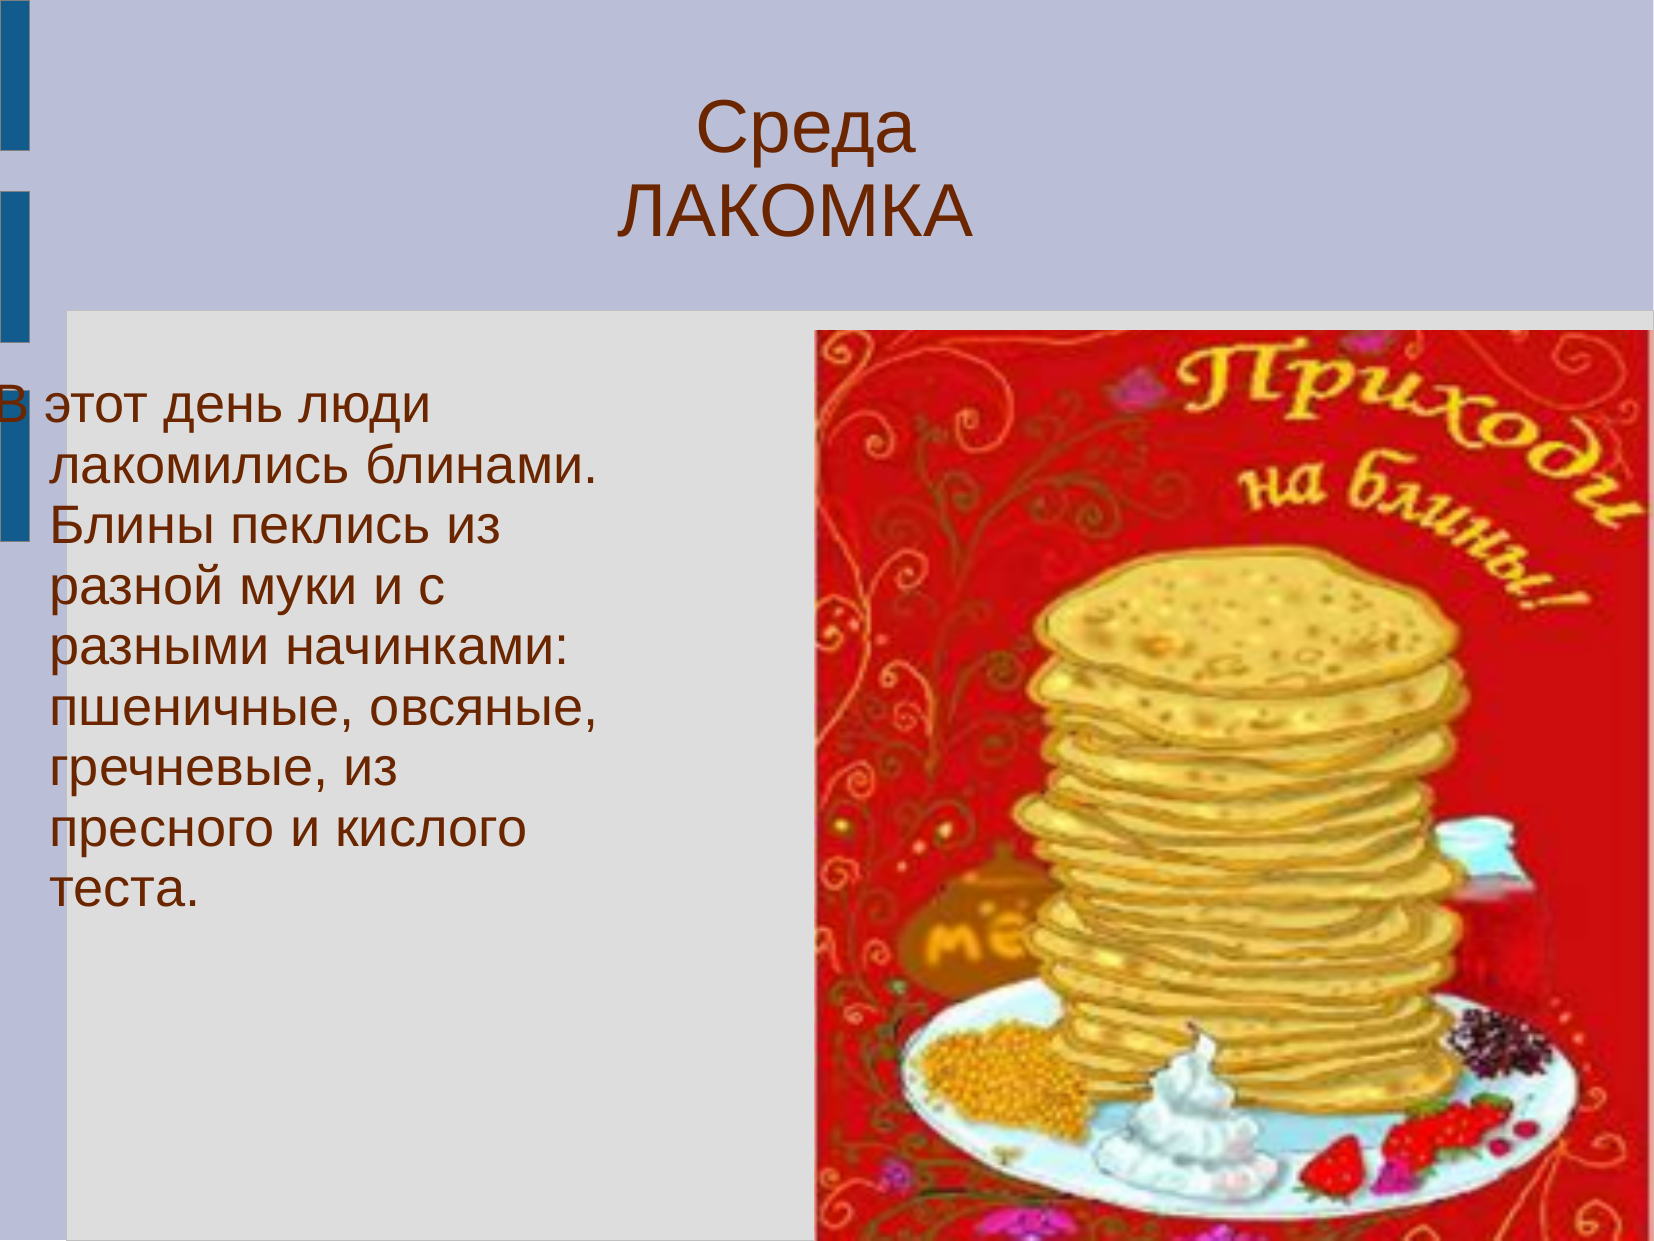

Среда
ЛАКОМКА
В этот день люди лакомились блинами. Блины пеклись из разной муки и с разными начинками: пшеничные, овсяные, гречневые, из пресного и кислого теста.